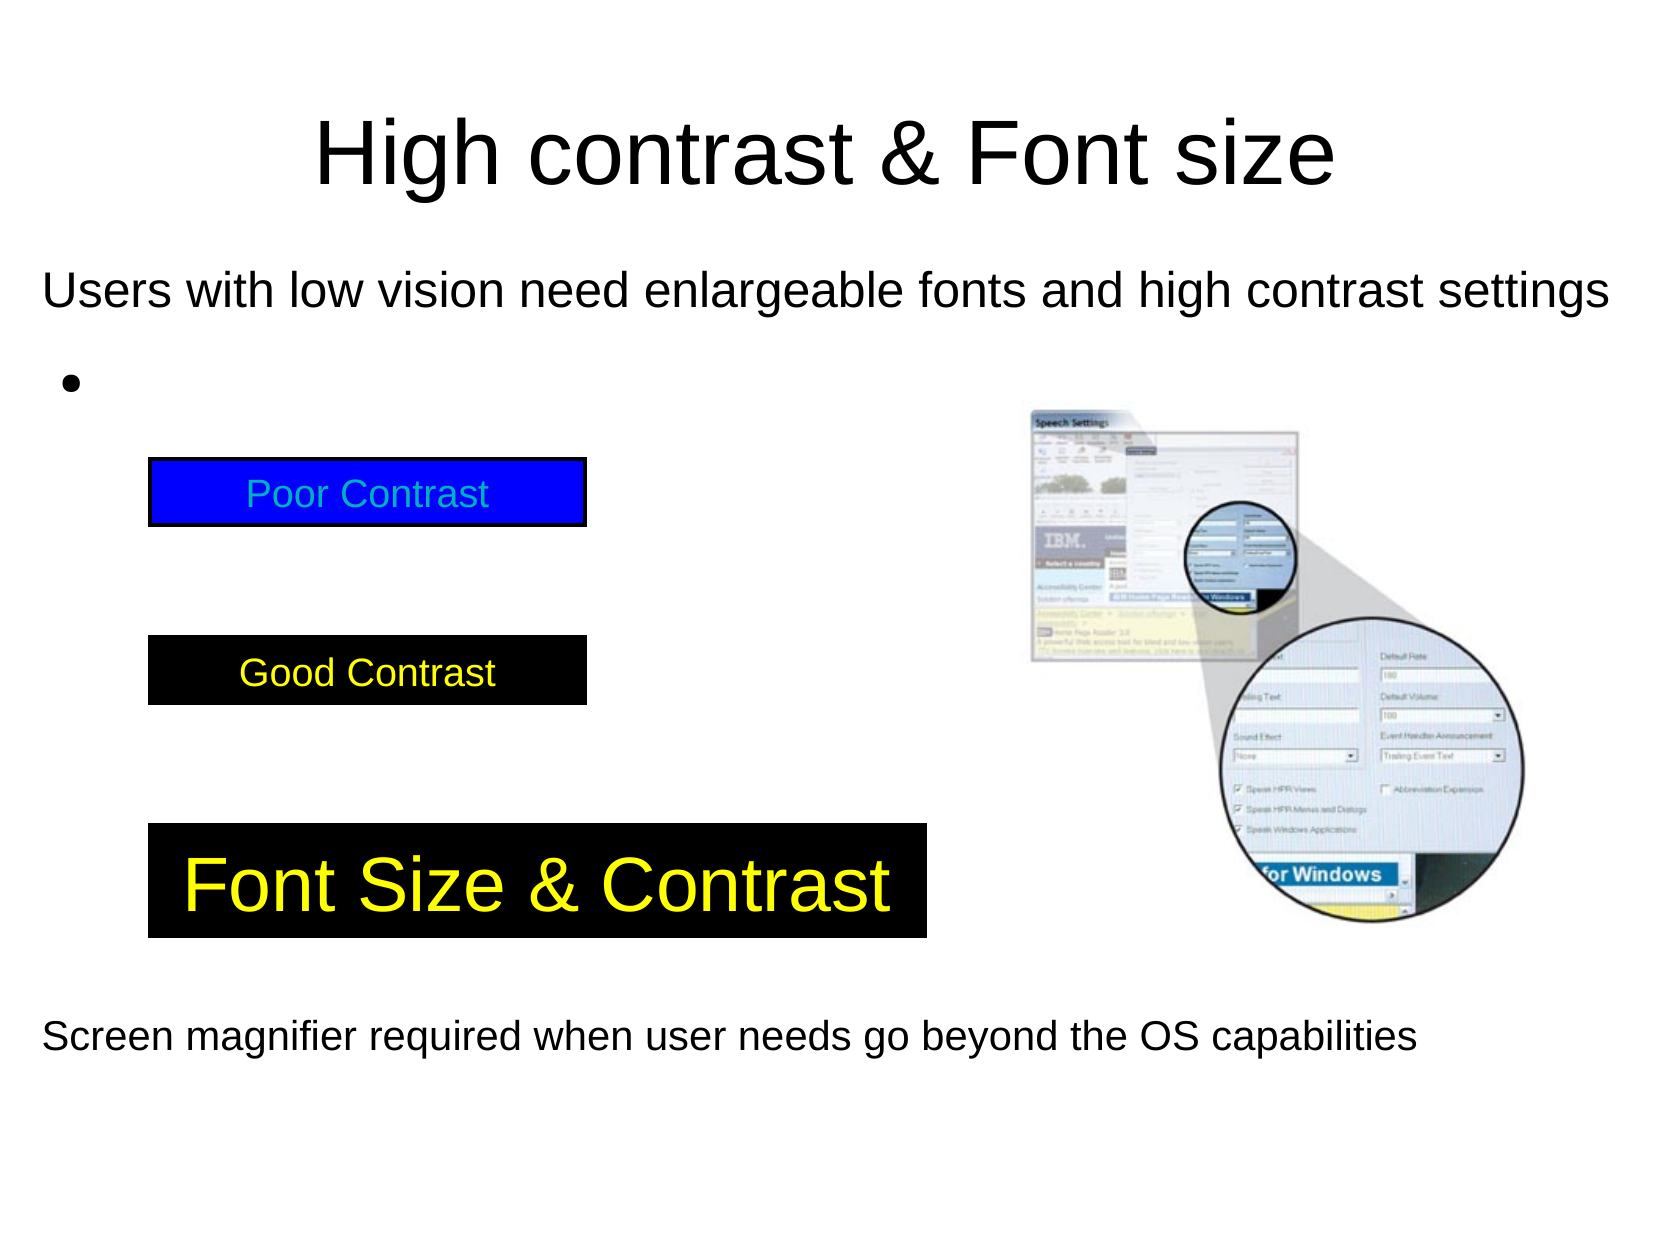

# High contrast & Font size
Users with low vision need enlargeable fonts and high contrast settings
Poor Contrast
Good Contrast
Font Size & Contrast
Screen magnifier required when user needs go beyond the OS capabilities